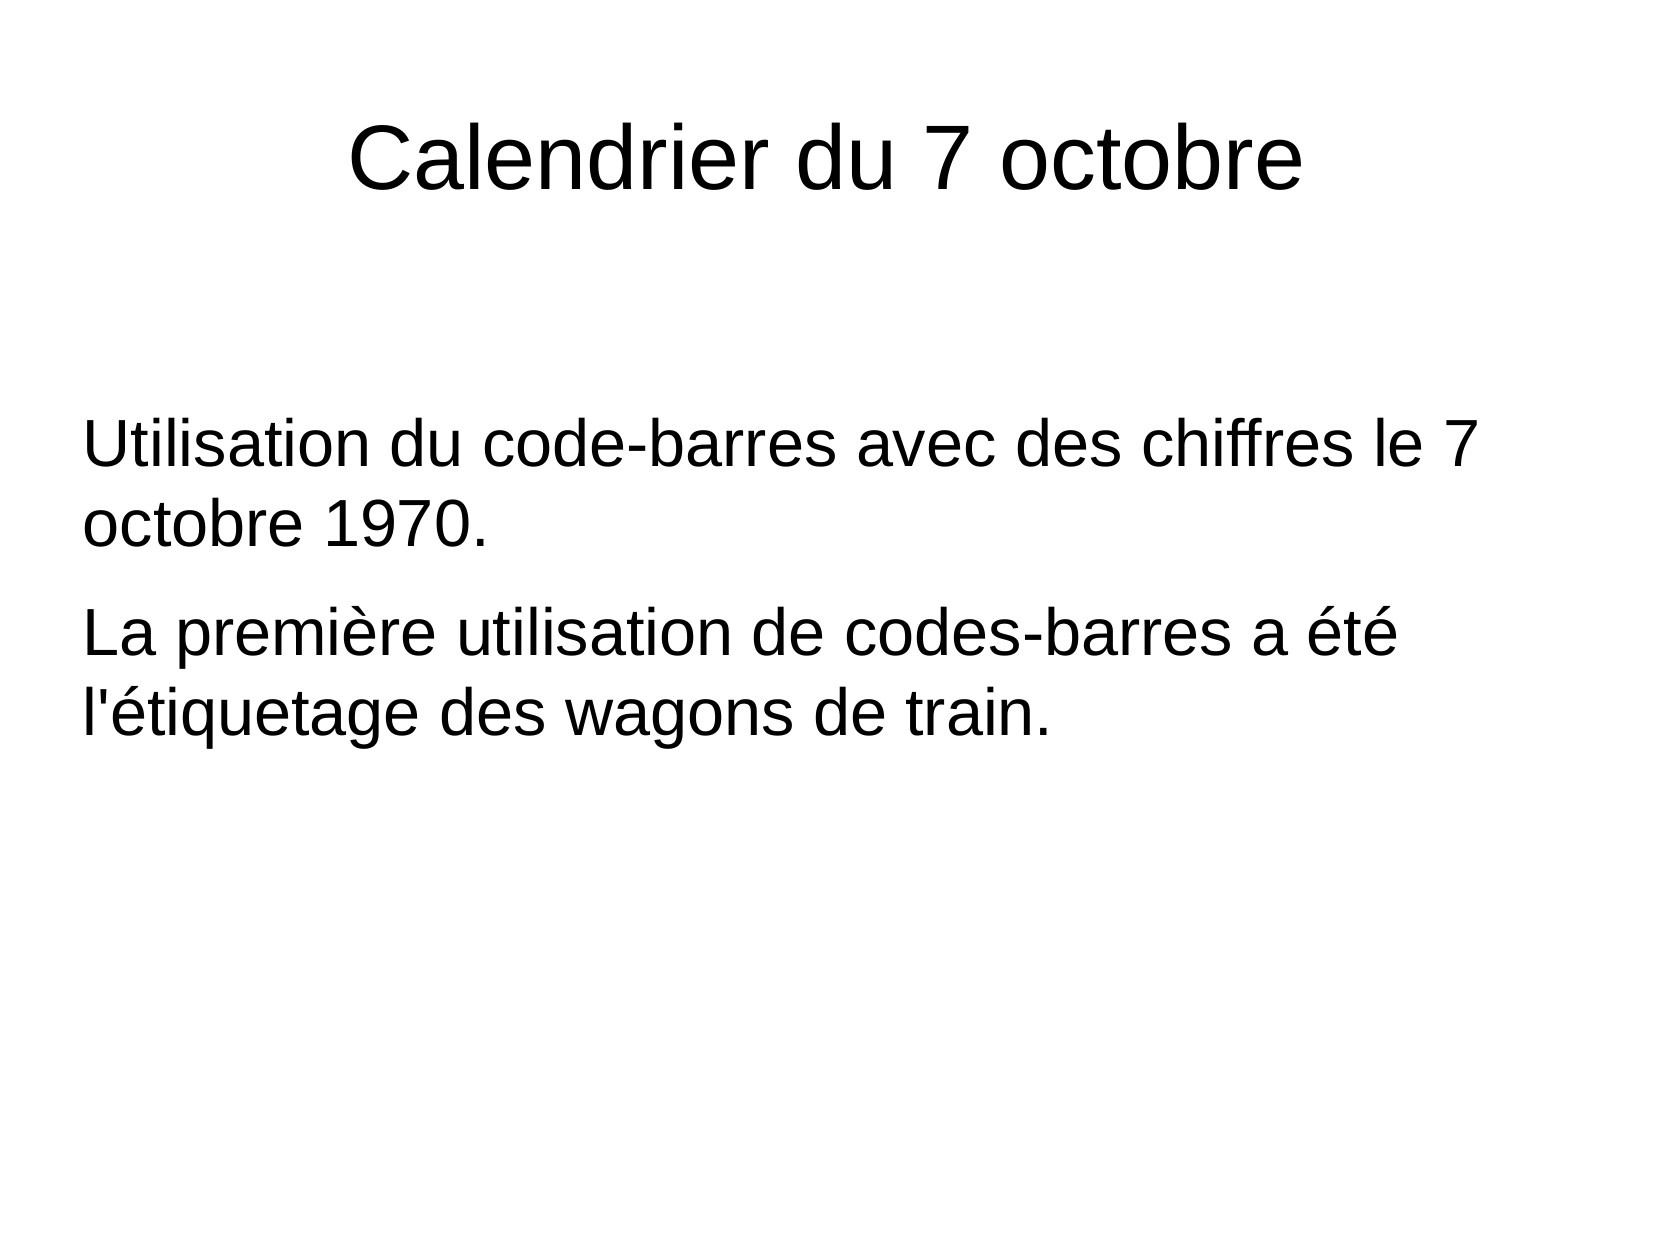

# Calendrier du 7 octobre
Utilisation du code-barres avec des chiffres le 7 octobre 1970.
La première utilisation de codes-barres a été l'étiquetage des wagons de train.